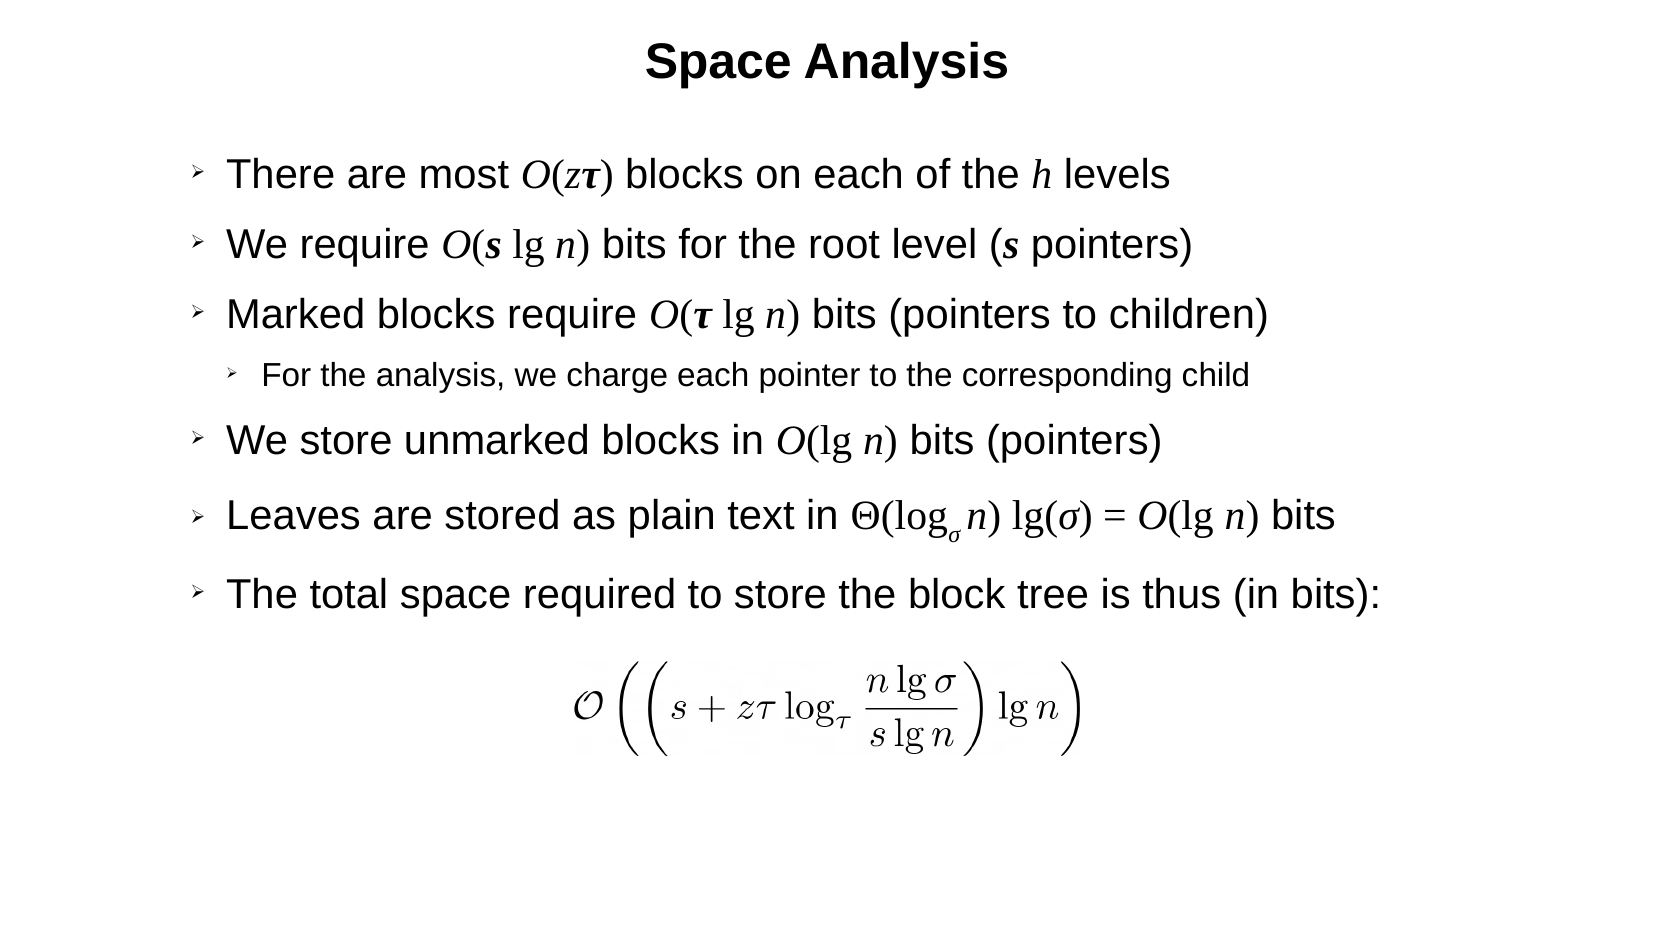

Space Analysis
There are most O(zτ) blocks on each of the h levels
We require O(s lg n) bits for the root level (s pointers)
Marked blocks require O(τ lg n) bits (pointers to children)
For the analysis, we charge each pointer to the corresponding child
We store unmarked blocks in O(lg n) bits (pointers)
Leaves are stored as plain text in Θ(logσ n) lg(σ) = O(lg n) bits
The total space required to store the block tree is thus (in bits):